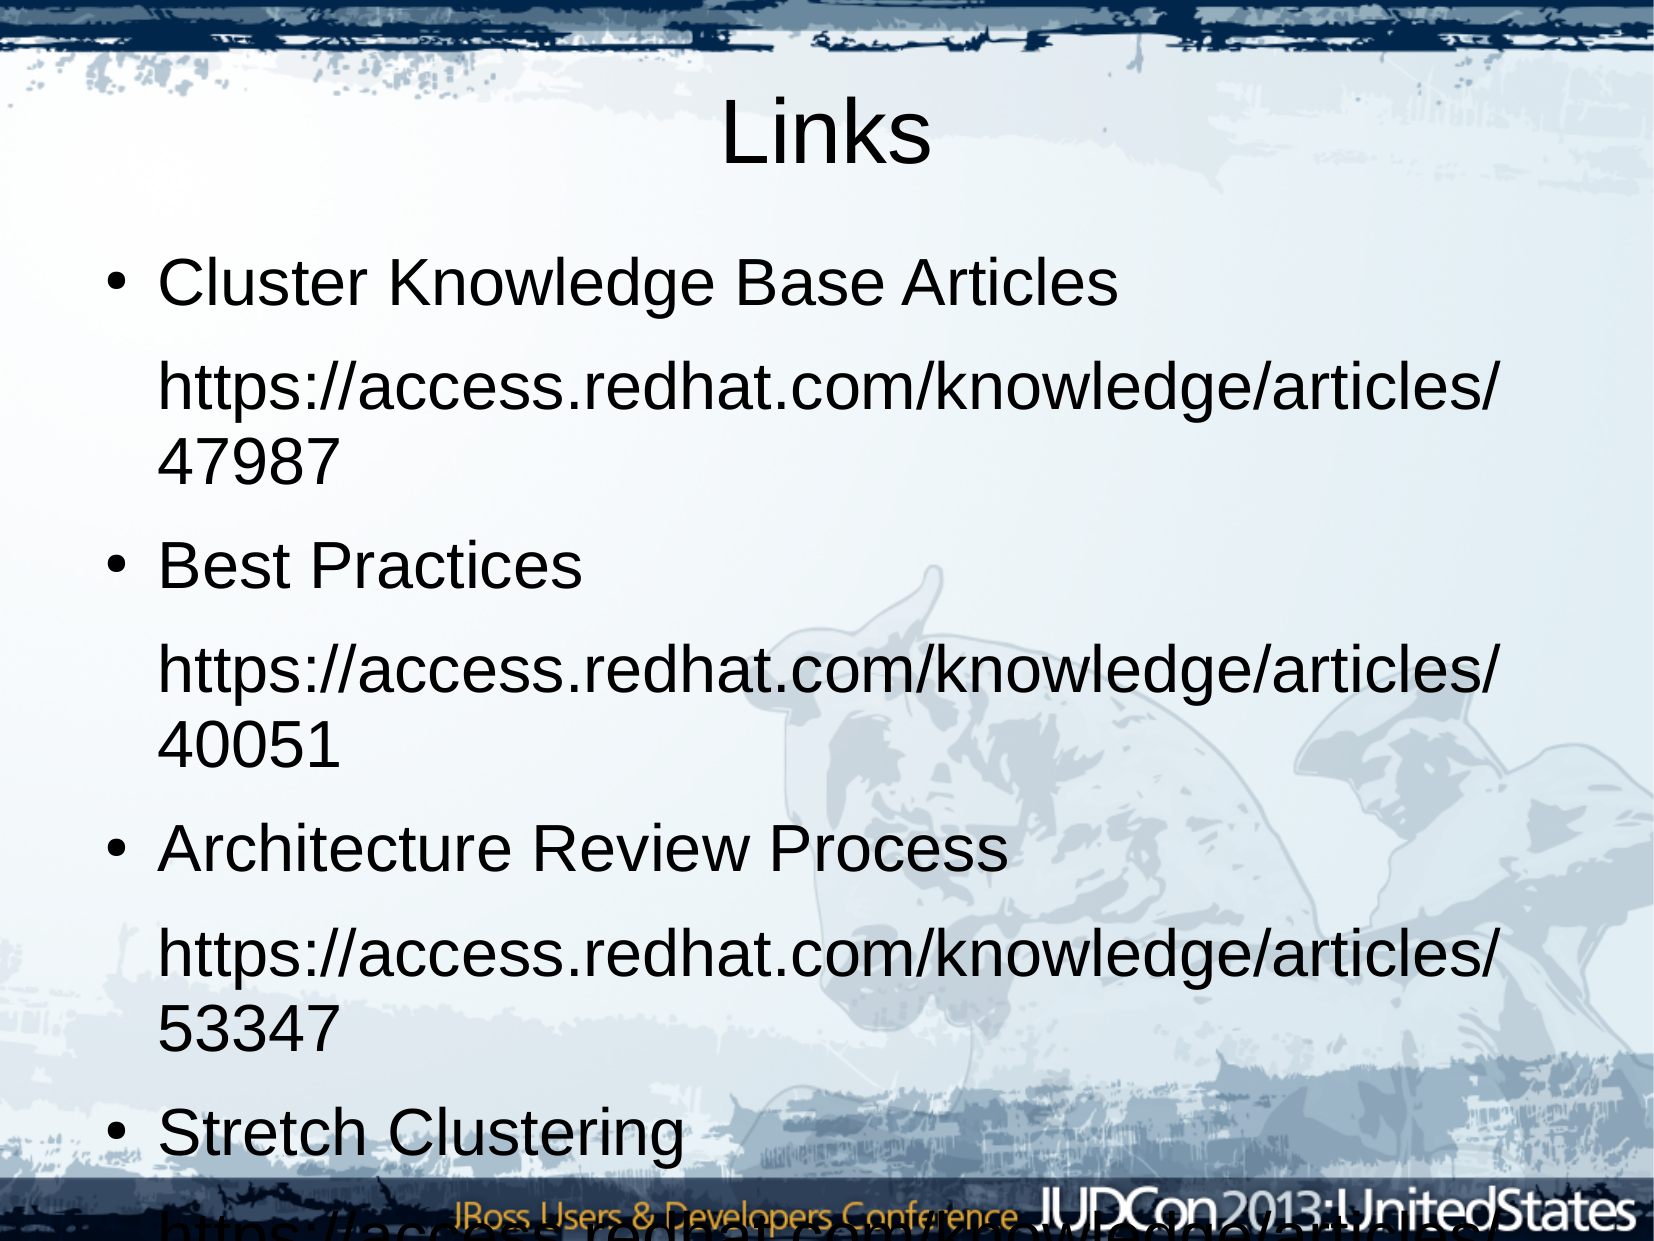

# Links
Cluster Knowledge Base Articles
https://access.redhat.com/knowledge/articles/47987
Best Practices
https://access.redhat.com/knowledge/articles/40051
Architecture Review Process
https://access.redhat.com/knowledge/articles/53347
Stretch Clustering
https://access.redhat.com/knowledge/articles/27136